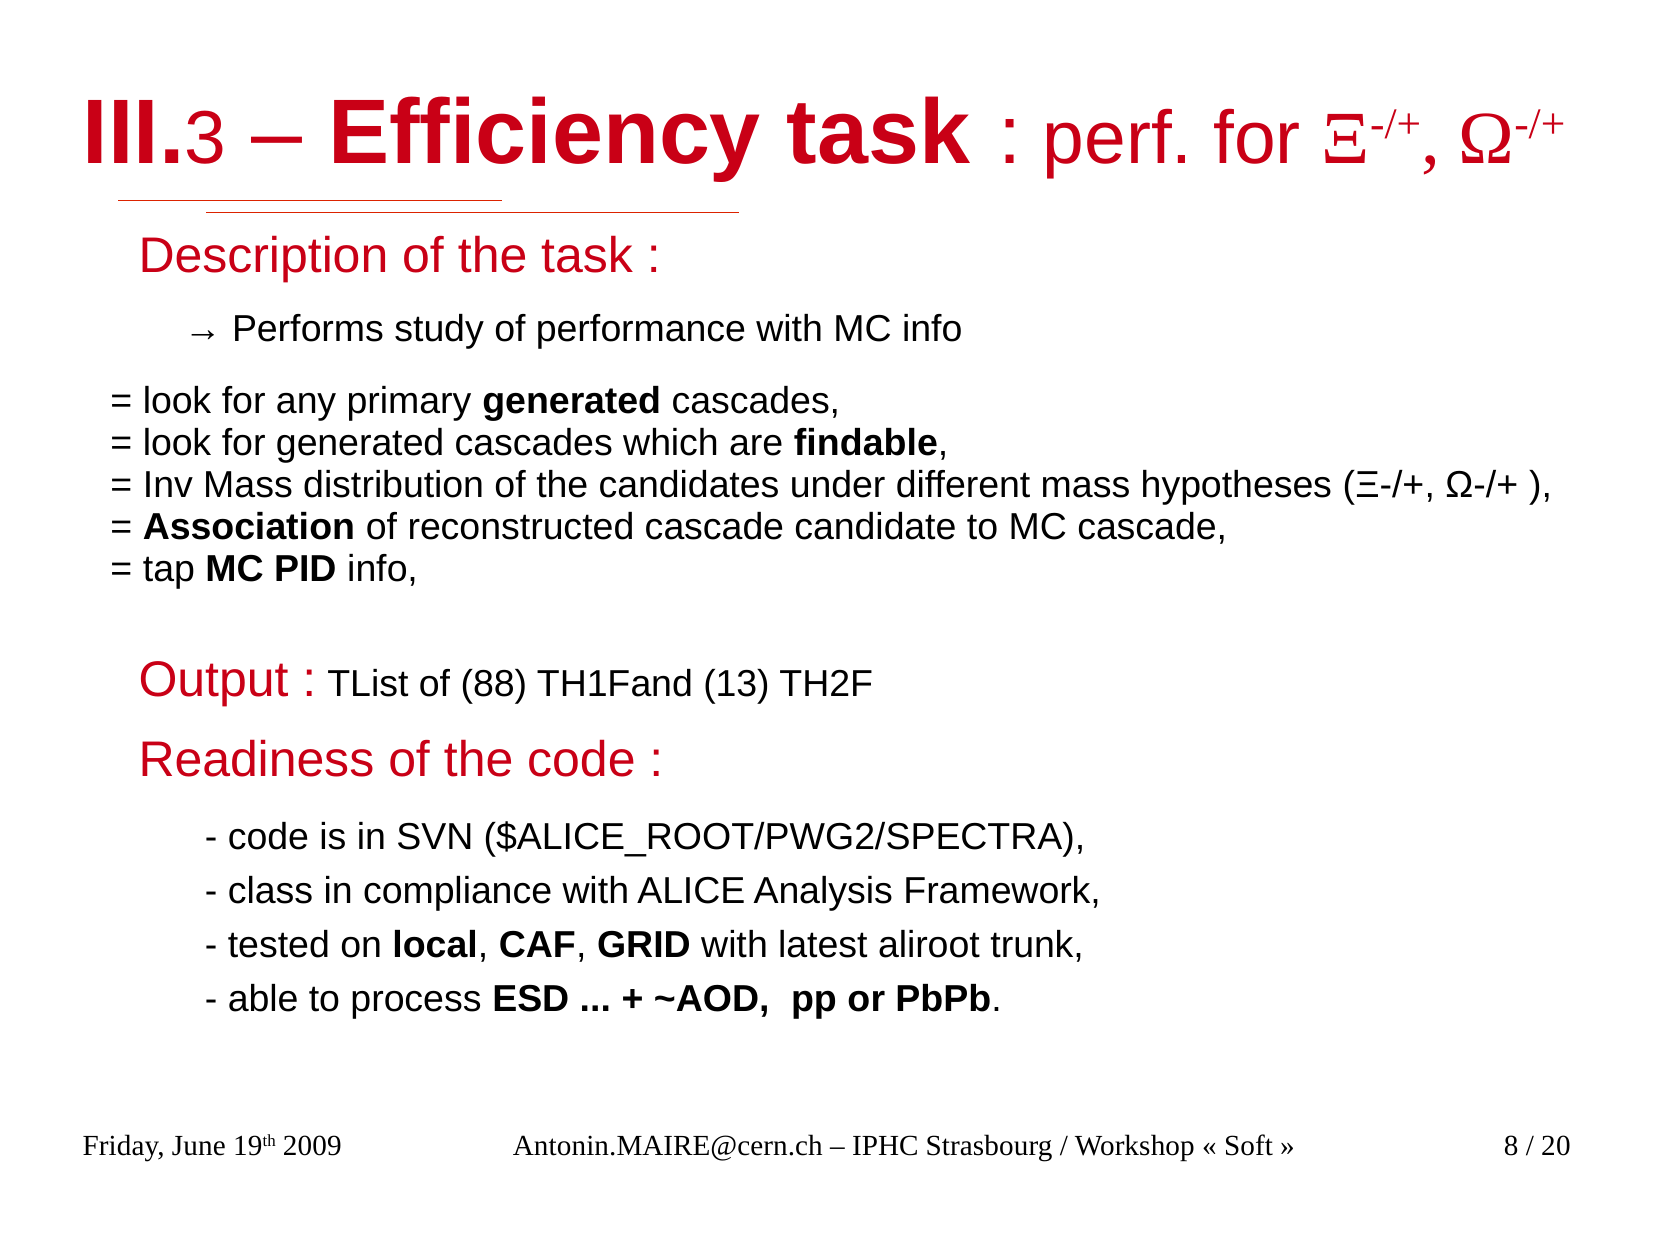

# III.3 – Efficiency task : perf. for Ξ-/+, Ω-/+
 Description of the task :
	→ Performs study of performance with MC info
= look for any primary generated cascades,
= look for generated cascades which are findable,
= Inv Mass distribution of the candidates under different mass hypotheses (Ξ-/+, Ω-/+ ),
= Association of reconstructed cascade candidate to MC cascade,
= tap MC PID info,
 Output : TList of (88) TH1Fand (13) TH2F
 Readiness of the code :
- code is in SVN ($ALICE_ROOT/PWG2/SPECTRA),
- class in compliance with ALICE Analysis Framework,
- tested on local, CAF, GRID with latest aliroot trunk,
- able to process ESD ... + ~AOD, pp or PbPb.
Mon, March 31st, 2008
Antonin Maire - IPHC Strasbourg / AliceWeek Apr. 08
8